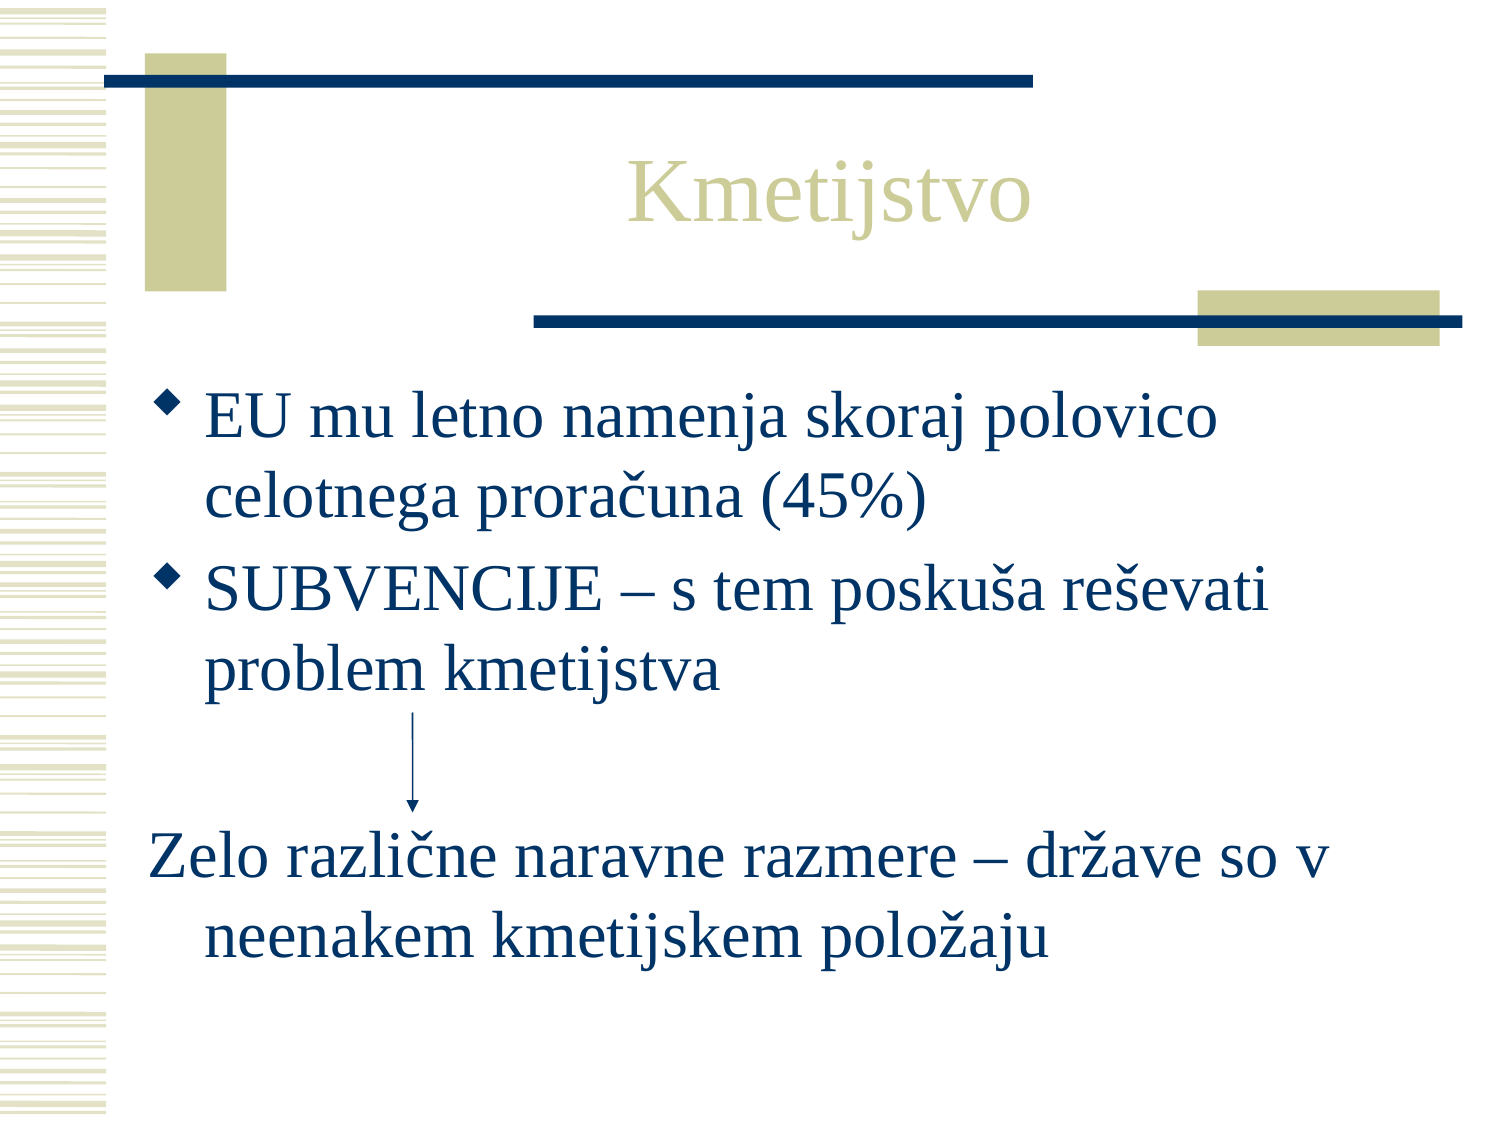

# Kmetijstvo
EU mu letno namenja skoraj polovico celotnega proračuna (45%)
SUBVENCIJE – s tem poskuša reševati problem kmetijstva
Zelo različne naravne razmere – države so v neenakem kmetijskem položaju